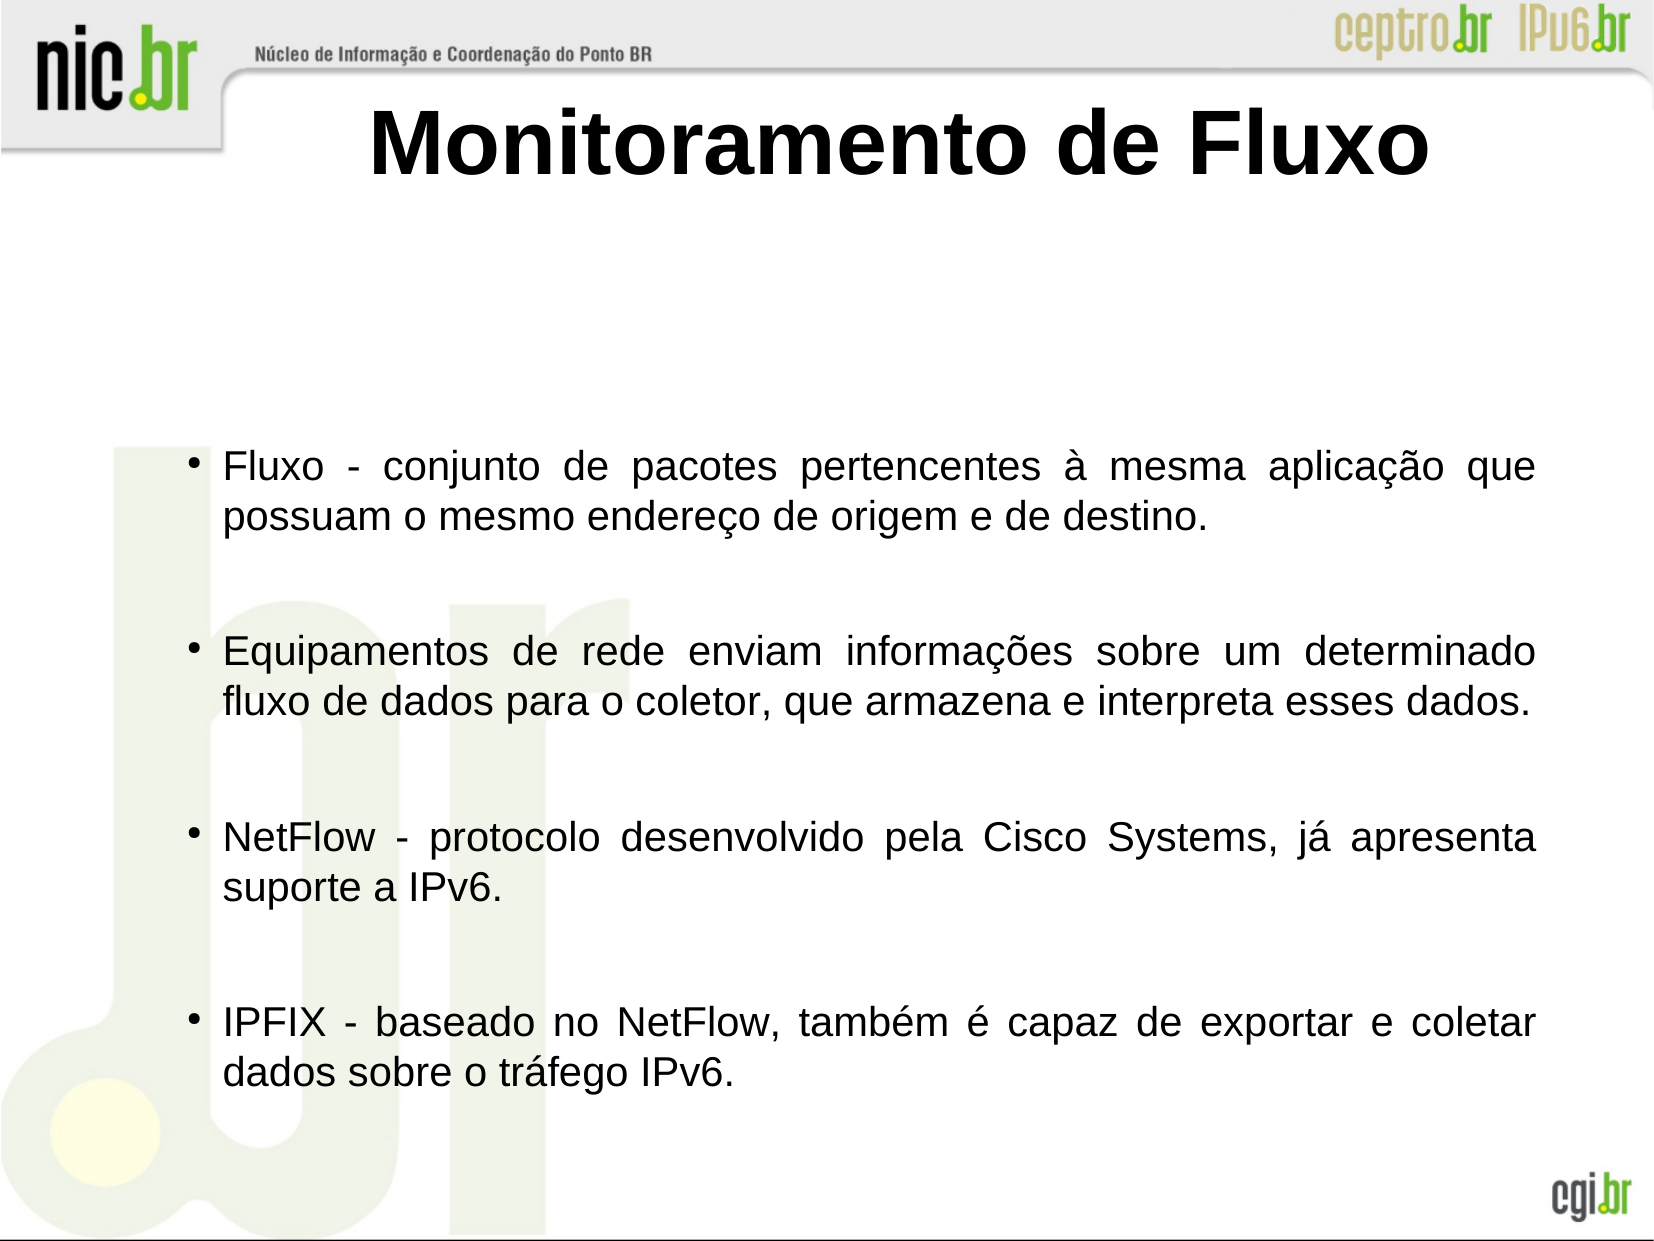

Monitoramento de Fluxo
Fluxo - conjunto de pacotes pertencentes à mesma aplicação que possuam o mesmo endereço de origem e de destino.
Equipamentos de rede enviam informações sobre um determinado fluxo de dados para o coletor, que armazena e interpreta esses dados.
NetFlow - protocolo desenvolvido pela Cisco Systems, já apresenta suporte a IPv6.
IPFIX - baseado no NetFlow, também é capaz de exportar e coletar dados sobre o tráfego IPv6.